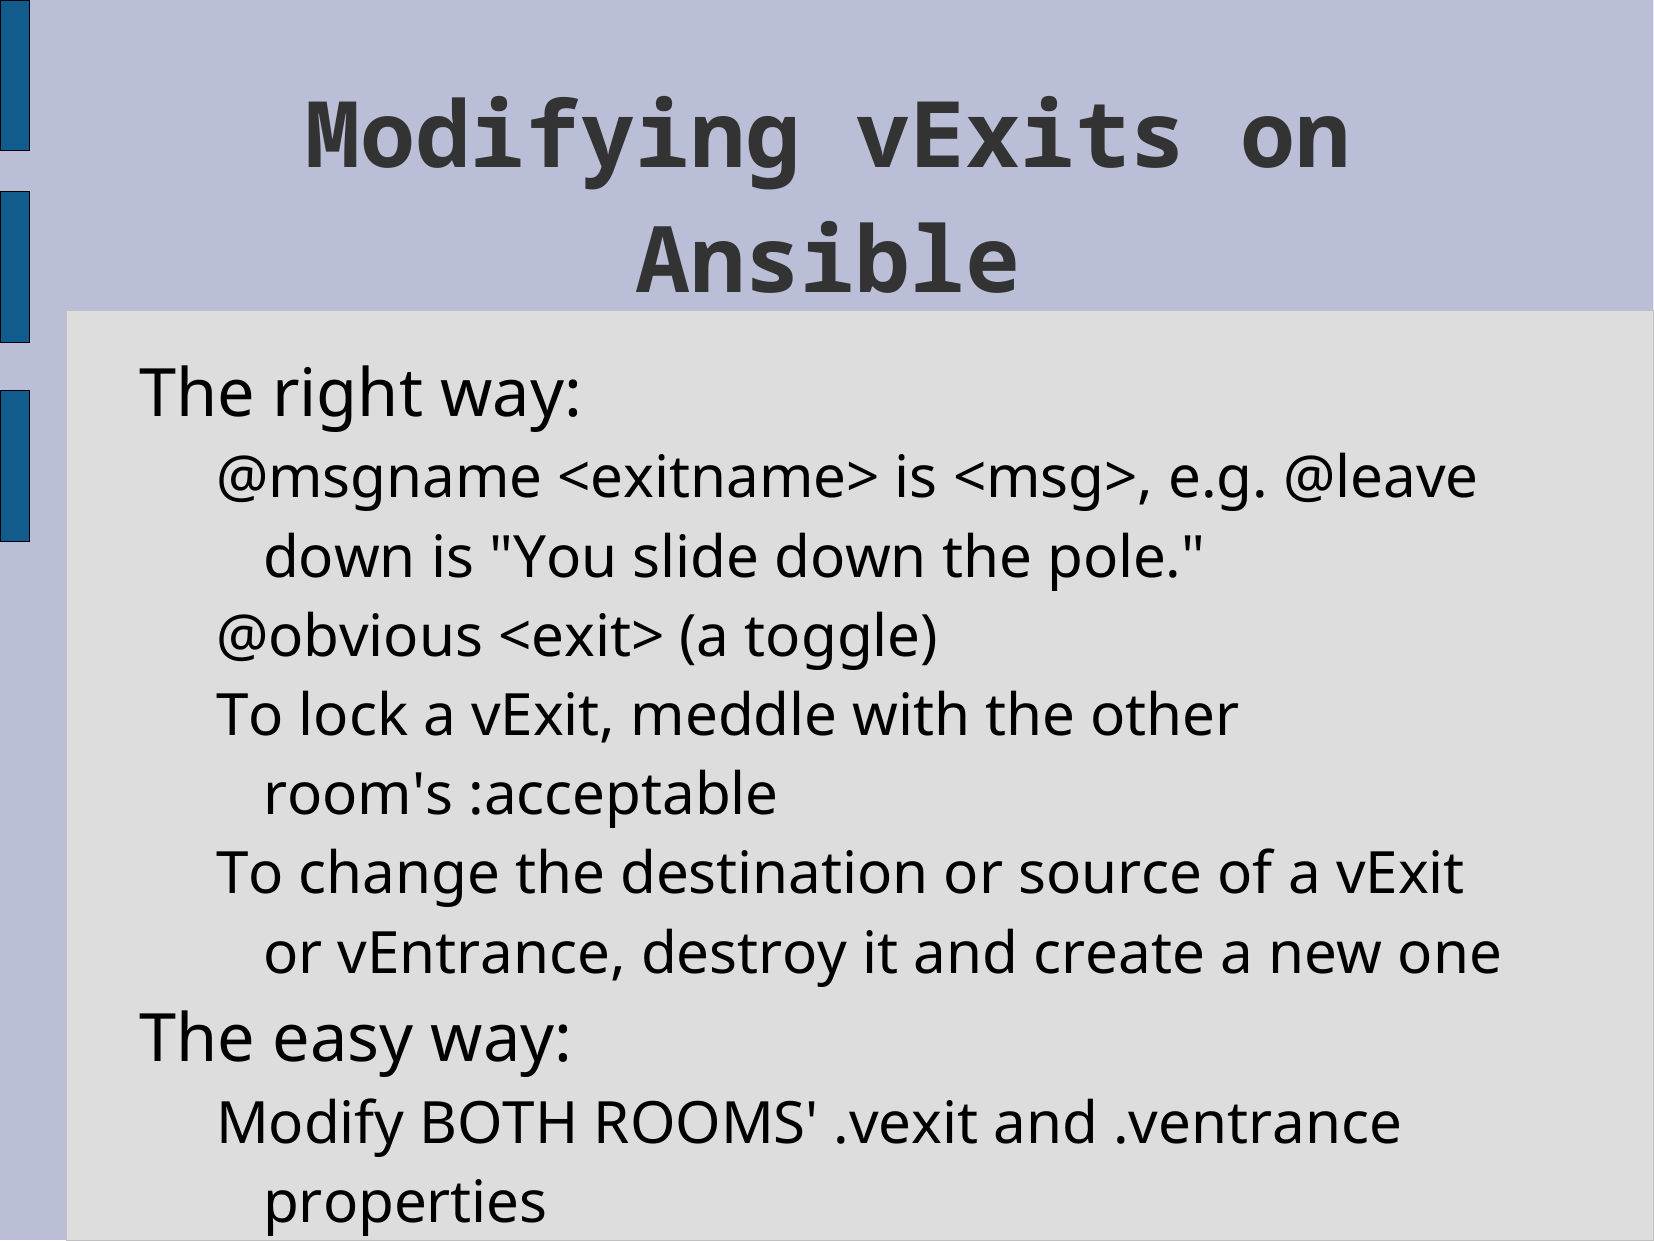

# Modifying vExits on Ansible
The right way:
@msgname <exitname> is <msg>, e.g. @leave down is "You slide down the pole."
@obvious <exit> (a toggle)
To lock a vExit, meddle with the other room's :acceptable
To change the destination or source of a vExit or vEntrance, destroy it and create a new one
The easy way:
Modify BOTH ROOMS' .vexit and .ventrance properties
Curse vExits